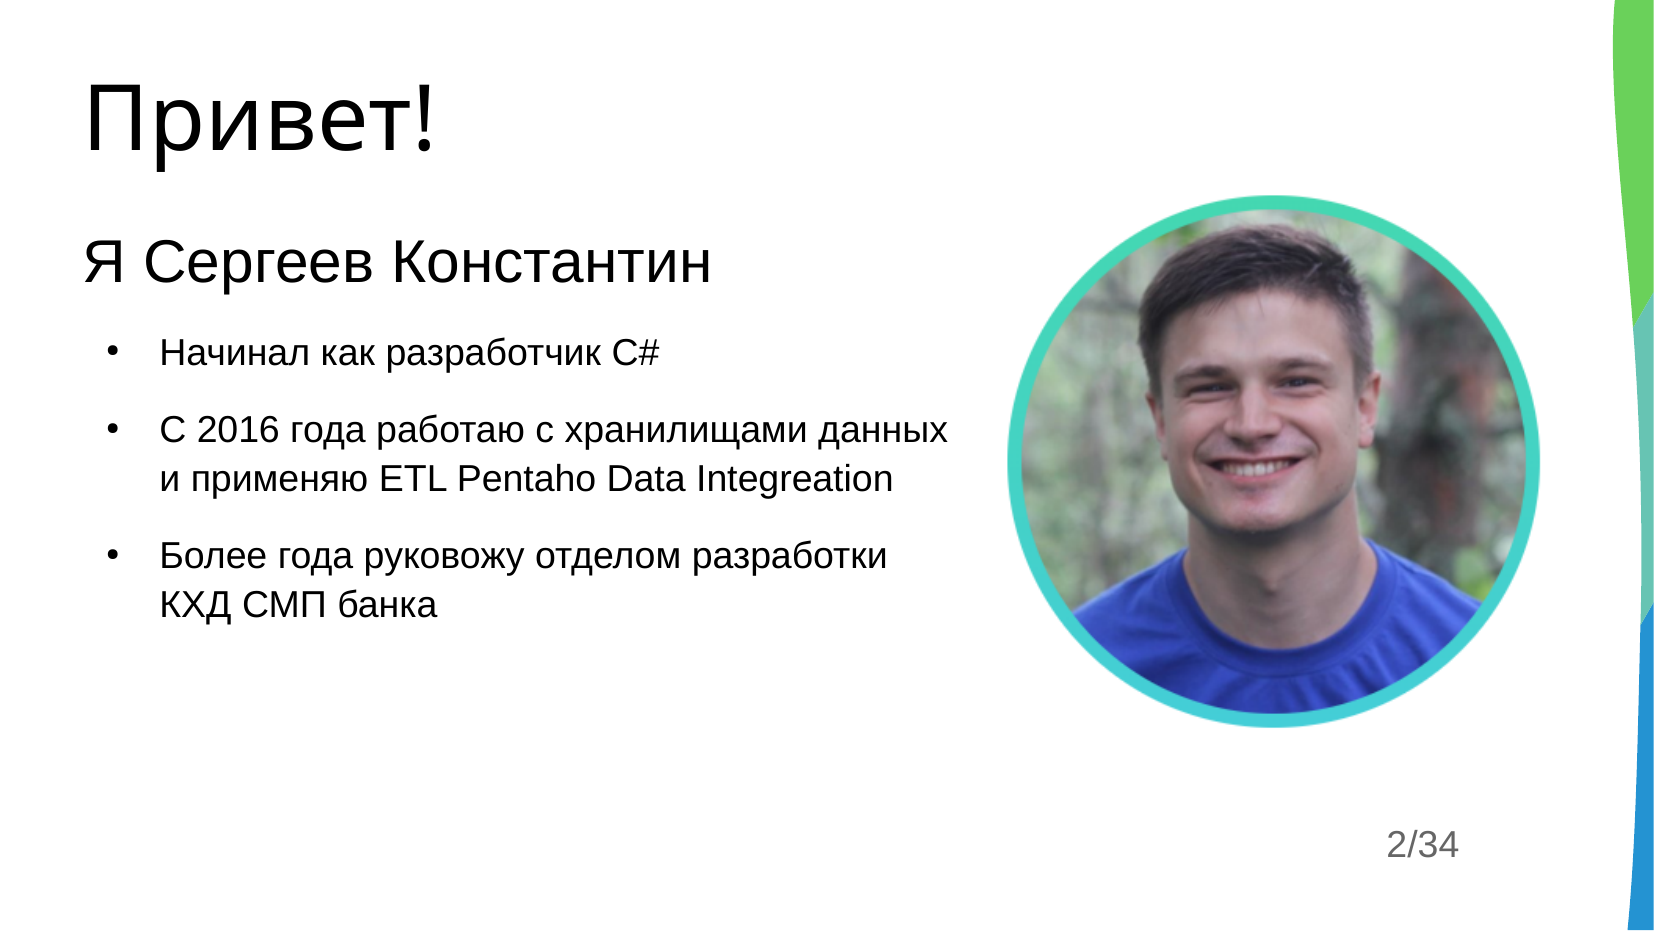

# Привет!
Я Сергеев Константин
Начинал как разработчик C#
С 2016 года работаю с хранилищами данных и применяю ETL Pentaho Data Integreation
Более года руковожу отделом разработки КХД СМП банка
2/34